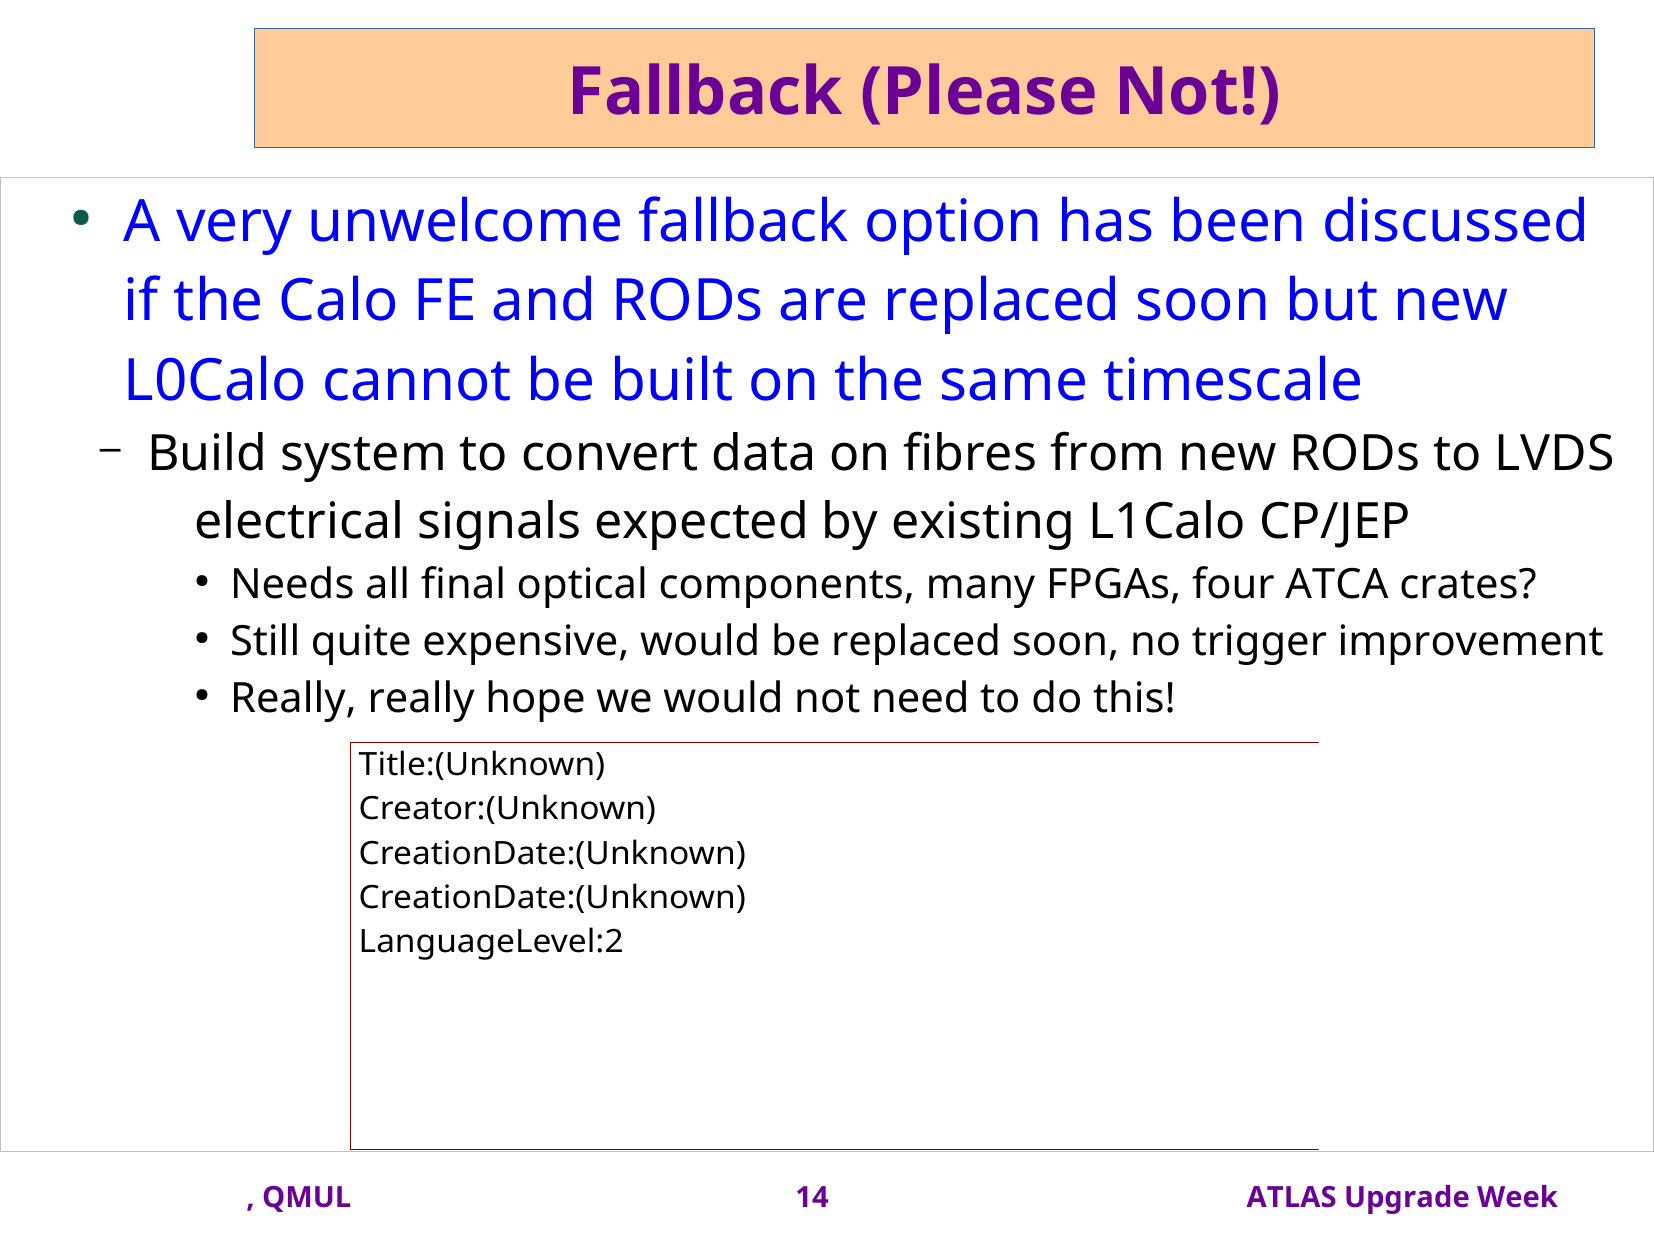

# Fallback (Please Not!)
A very unwelcome fallback option has been discussed if the Calo FE and RODs are replaced soon but new L0Calo cannot be built on the same timescale
Build system to convert data on fibres from new RODs to LVDS electrical signals expected by existing L1Calo CP/JEP
Needs all final optical components, many FPGAs, four ATCA crates?
Still quite expensive, would be replaced soon, no trigger improvement
Really, really hope we would not need to do this!